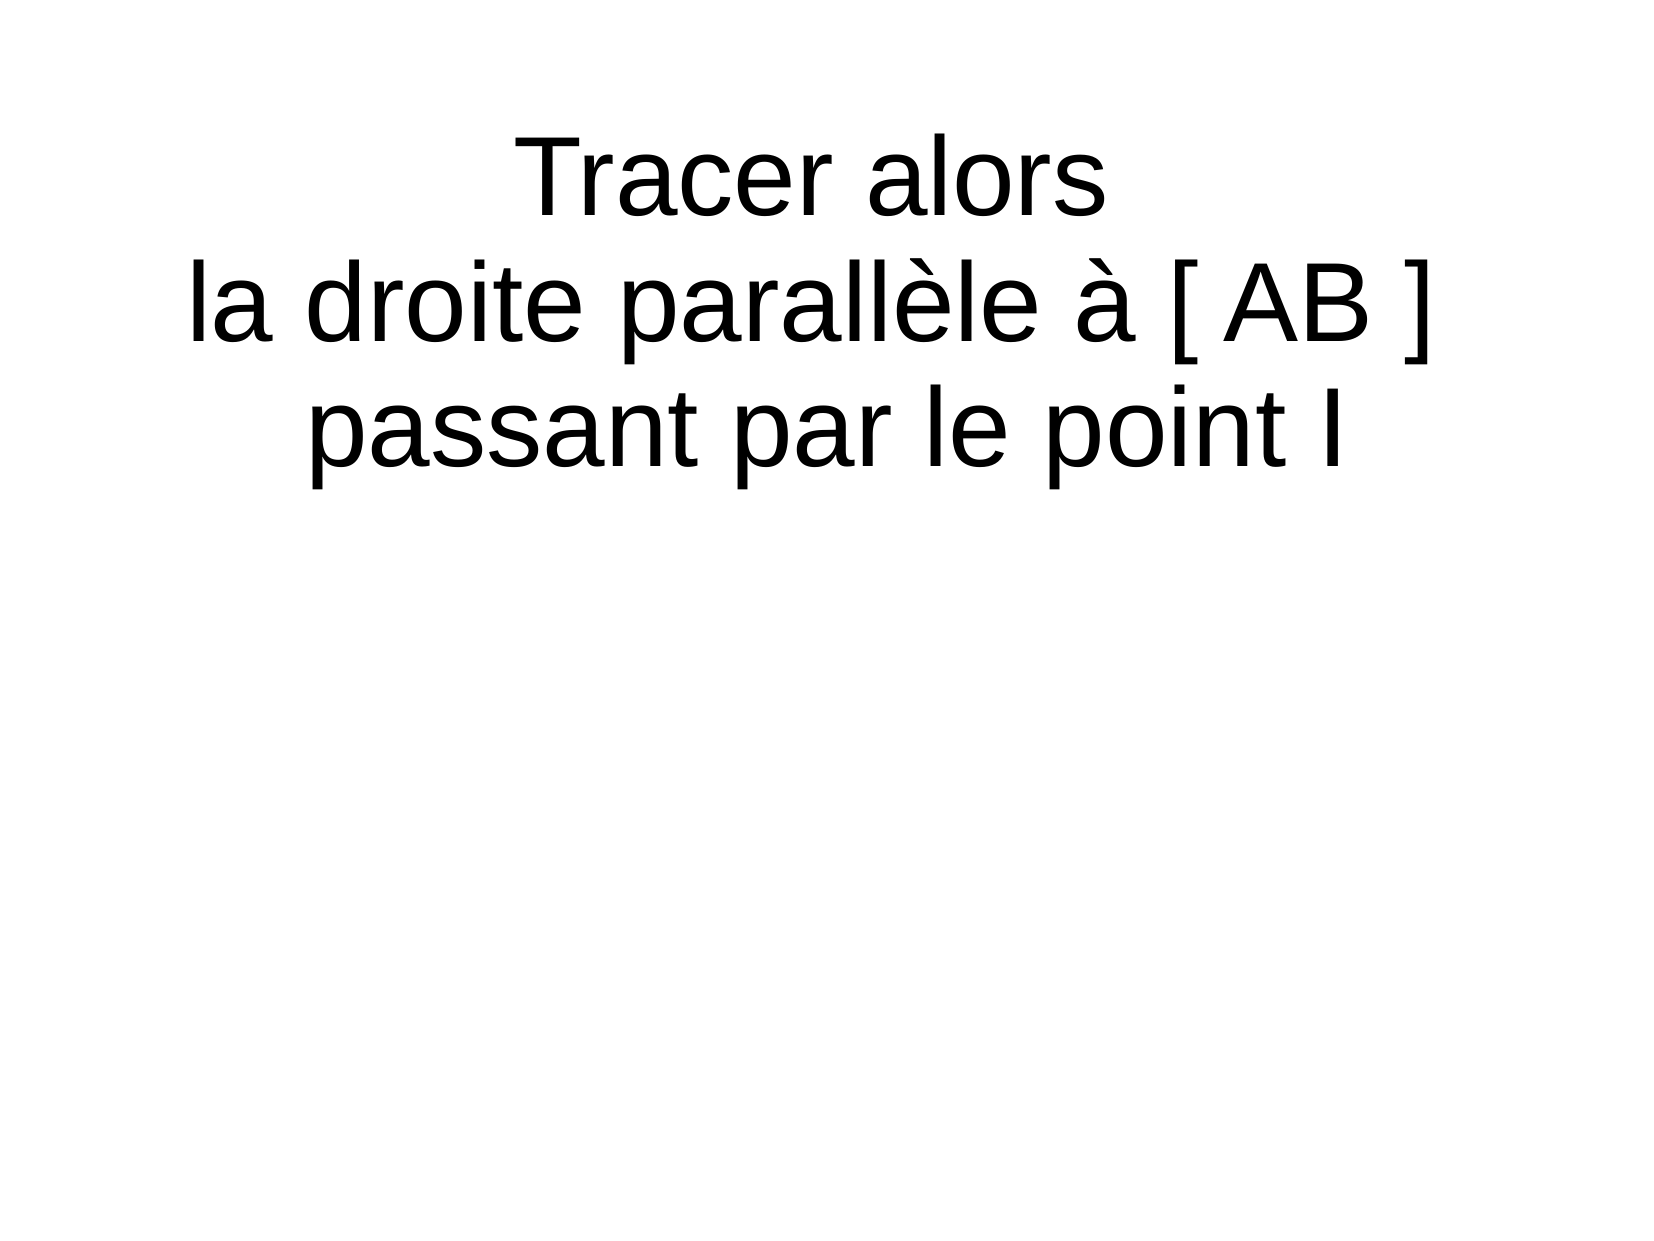

# Tracer alors
la droite parallèle à [ AB ]
passant par le point I